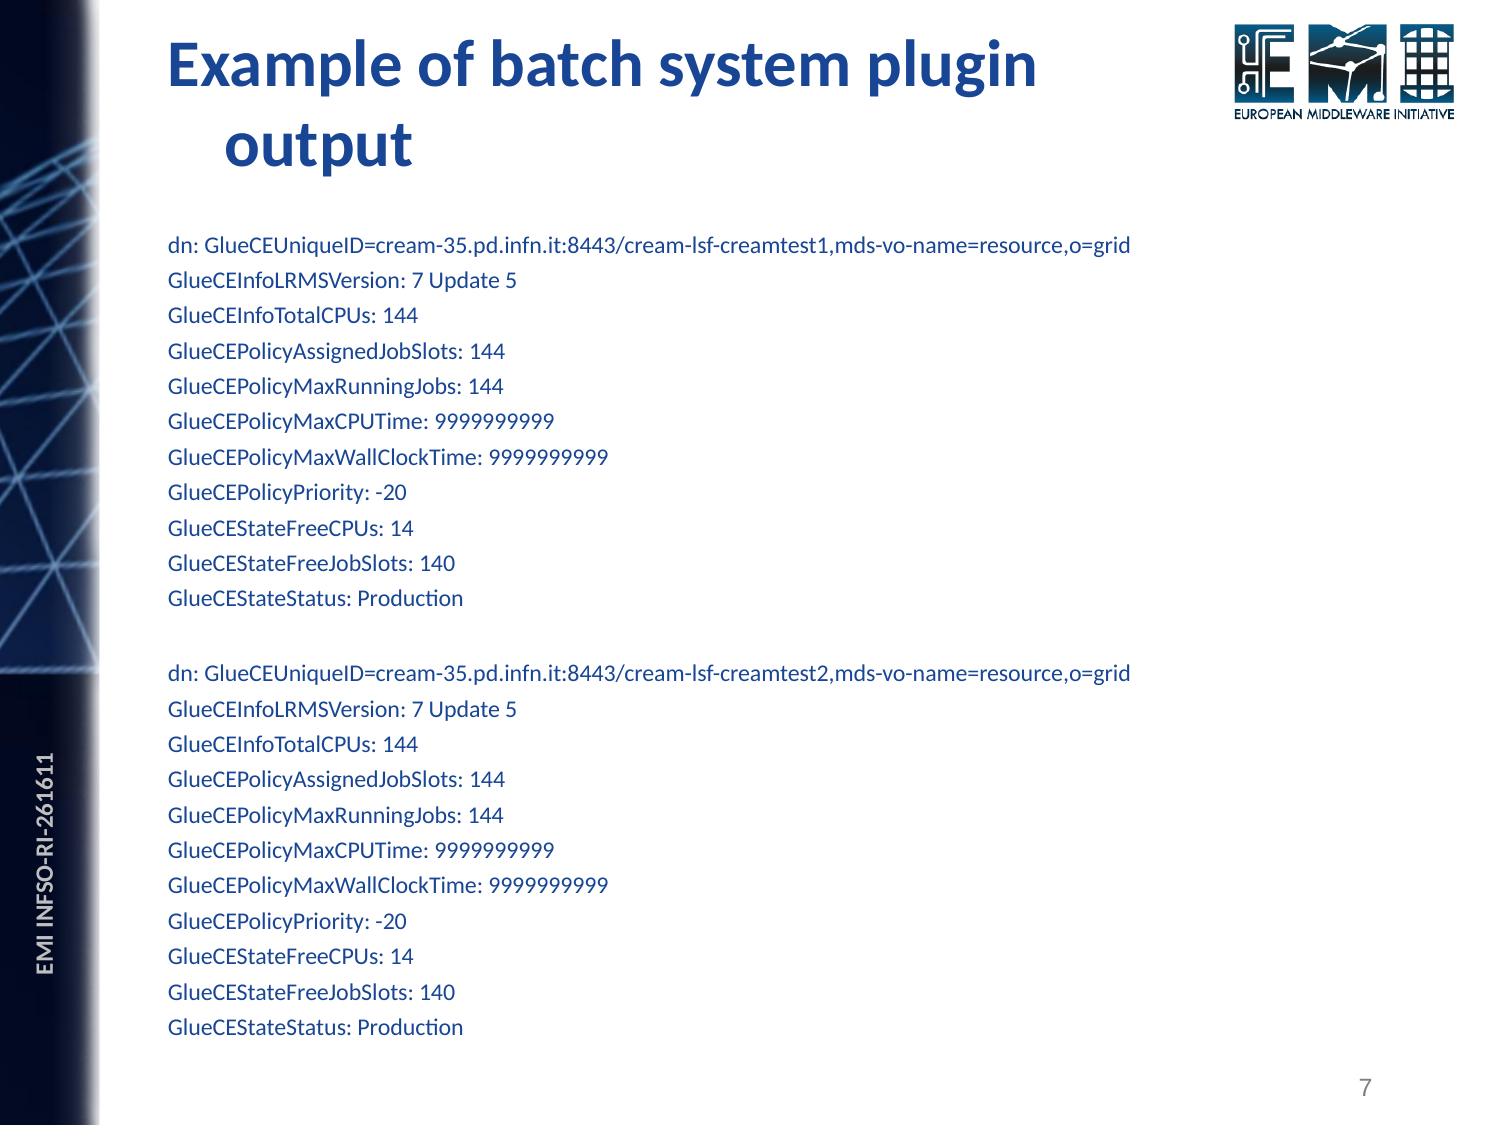

Example of batch system plugin output
# dn: GlueCEUniqueID=cream-35.pd.infn.it:8443/cream-lsf-creamtest1,mds-vo-name=resource,o=grid
GlueCEInfoLRMSVersion: 7 Update 5
GlueCEInfoTotalCPUs: 144
GlueCEPolicyAssignedJobSlots: 144
GlueCEPolicyMaxRunningJobs: 144
GlueCEPolicyMaxCPUTime: 9999999999
GlueCEPolicyMaxWallClockTime: 9999999999
GlueCEPolicyPriority: -20
GlueCEStateFreeCPUs: 14
GlueCEStateFreeJobSlots: 140
GlueCEStateStatus: Production
dn: GlueCEUniqueID=cream-35.pd.infn.it:8443/cream-lsf-creamtest2,mds-vo-name=resource,o=grid
GlueCEInfoLRMSVersion: 7 Update 5
GlueCEInfoTotalCPUs: 144
GlueCEPolicyAssignedJobSlots: 144
GlueCEPolicyMaxRunningJobs: 144
GlueCEPolicyMaxCPUTime: 9999999999
GlueCEPolicyMaxWallClockTime: 9999999999
GlueCEPolicyPriority: -20
GlueCEStateFreeCPUs: 14
GlueCEStateFreeJobSlots: 140
GlueCEStateStatus: Production